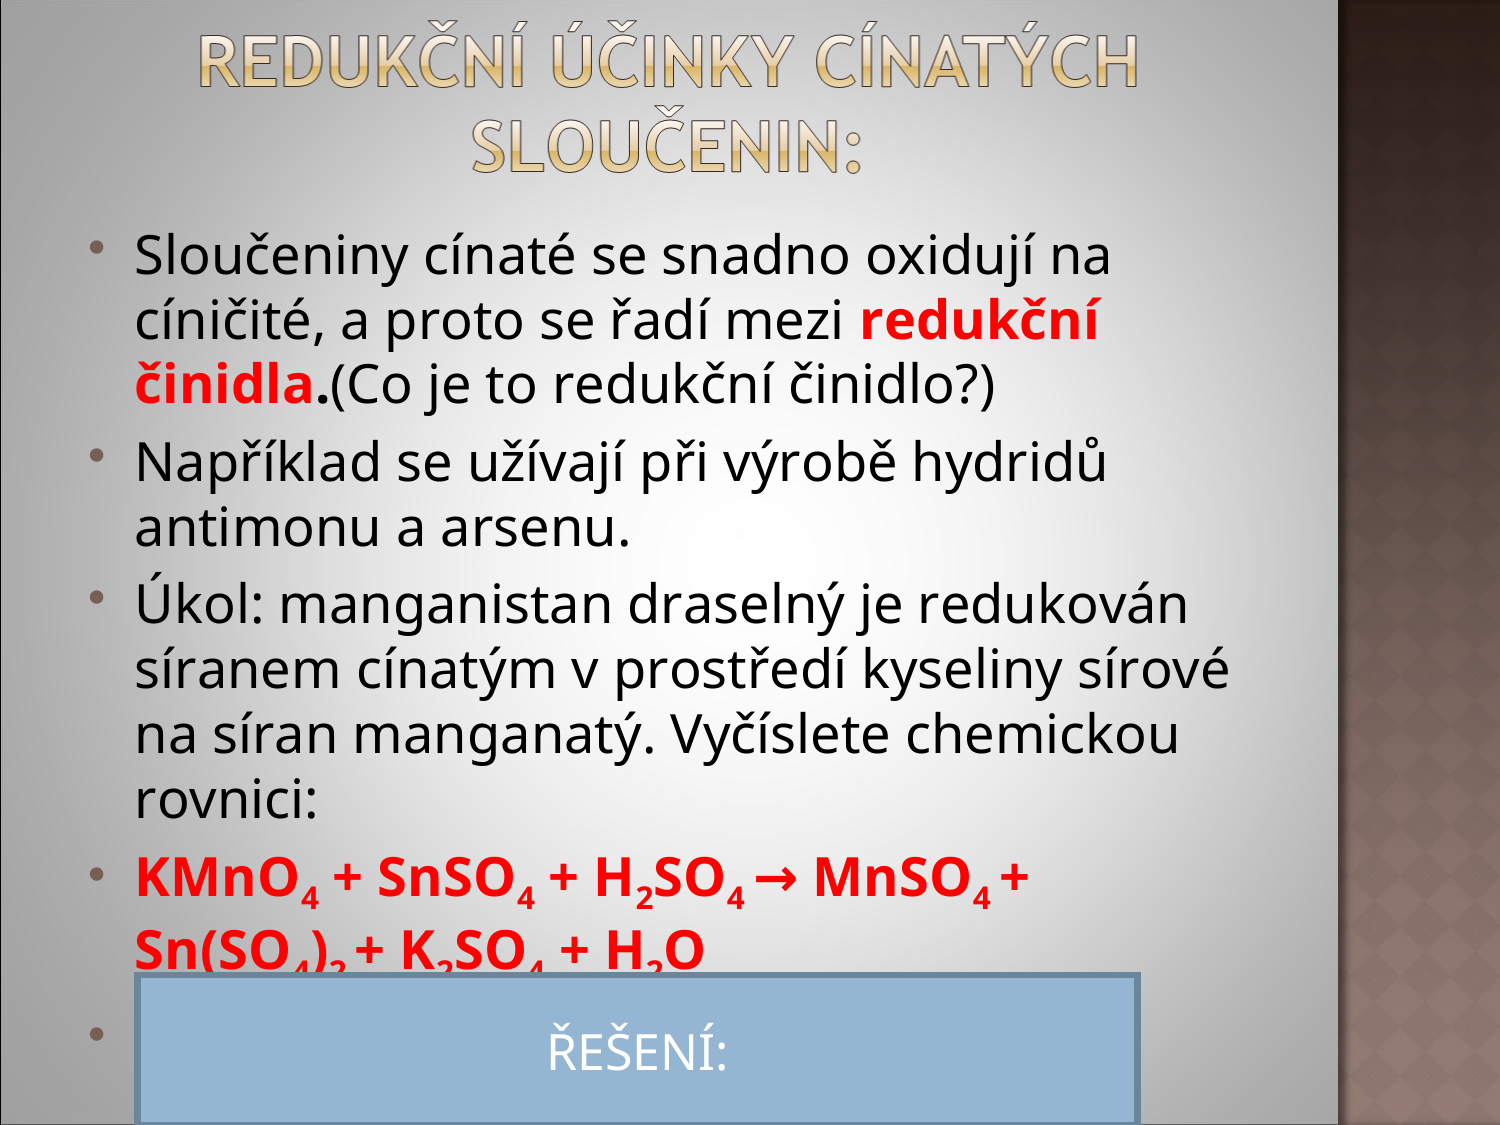

# Sloučeniny cínaté se snadno oxidují na cíničité, a proto se řadí mezi redukční činidla.(Co je to redukční činidlo?)
Například se užívají při výrobě hydridů antimonu a arsenu.
Úkol: manganistan draselný je redukován síranem cínatým v prostředí kyseliny sírové na síran manganatý. Vyčíslete chemickou rovnici:
KMnO4 + SnSO4 + H2SO4 → MnSO4 + Sn(SO4)2 + K2SO4 + H2O
2KMnO4 + 5SnSO4 + 8H2SO4 → 2MnSO4 + 5Sn(SO4)2 + K2SO4 + 8H2O
ŘEŠENÍ: